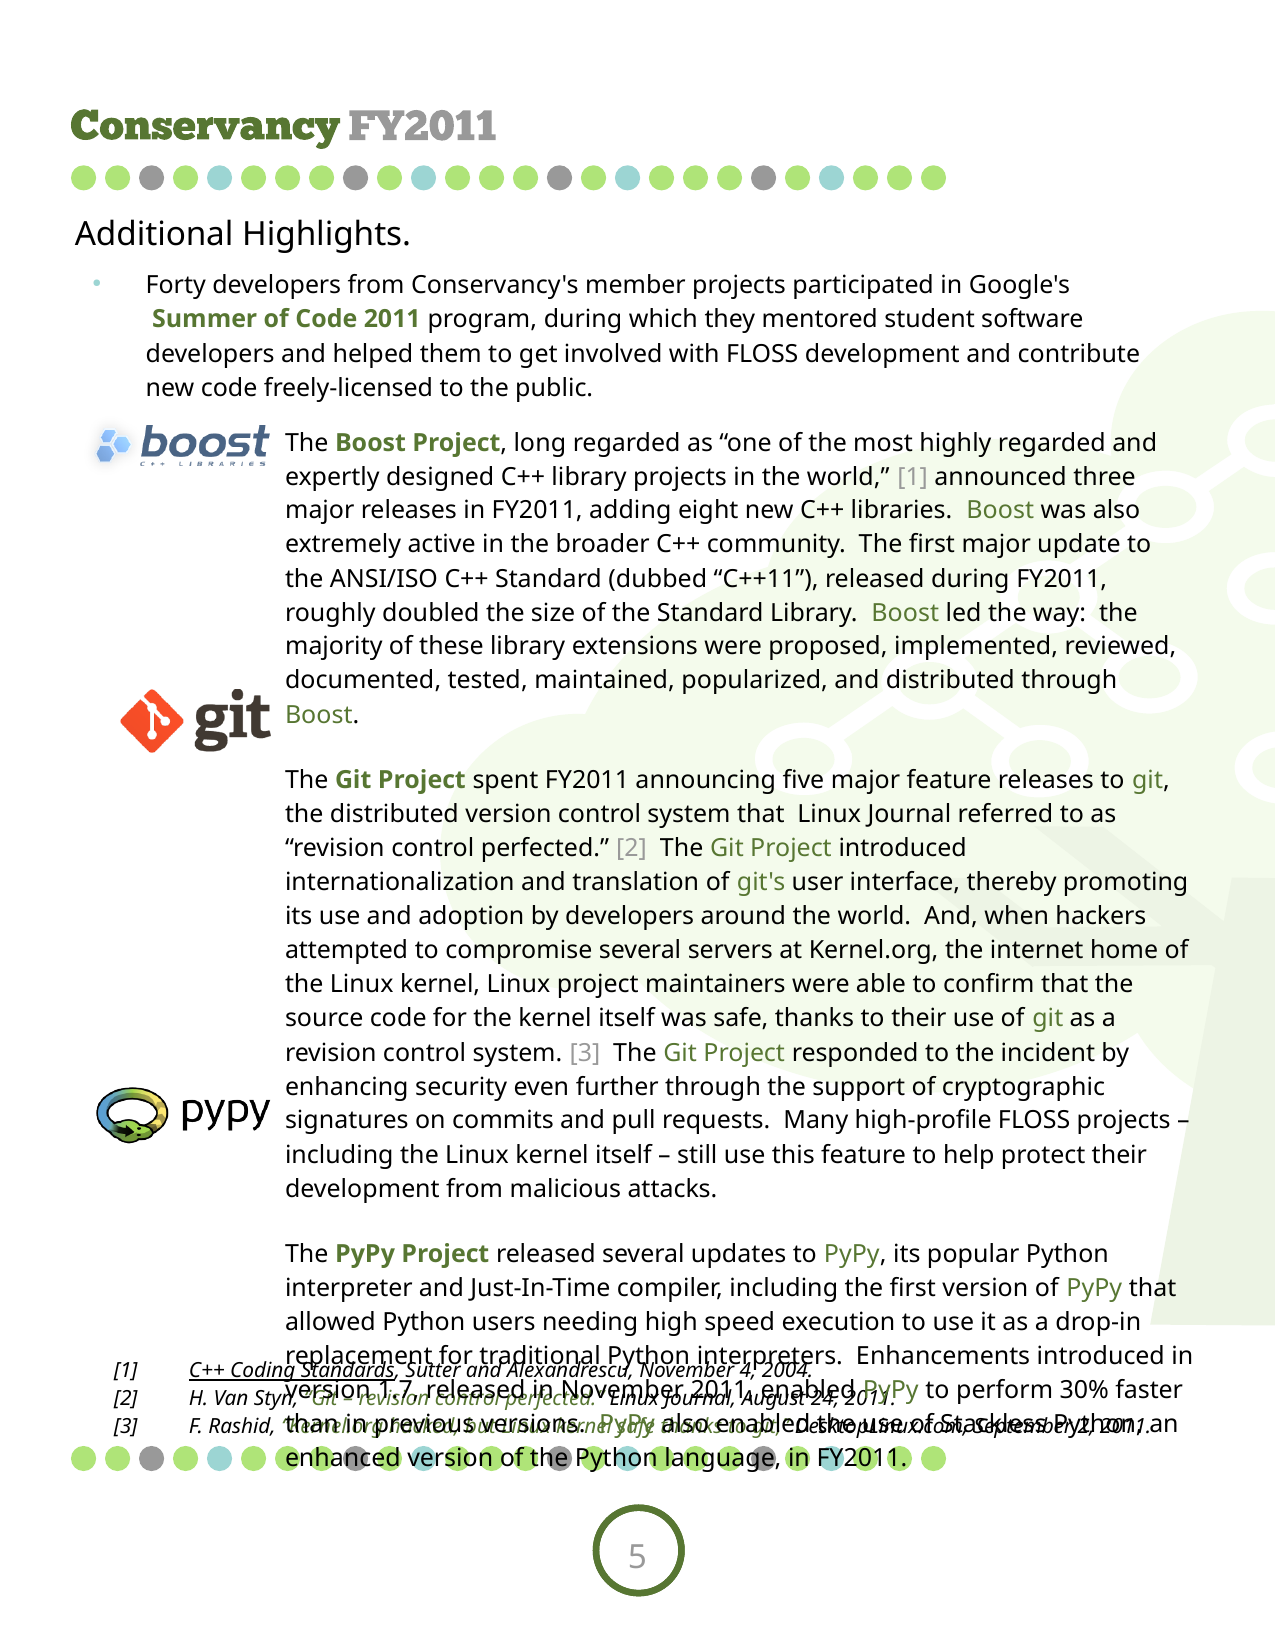

# Additional Highlights.
Forty developers from Conservancy's member projects participated in Google's Summer of Code 2011 program, during which they mentored student software developers and helped them to get involved with FLOSS development and contribute new code freely-licensed to the public.
The Boost Project, long regarded as “one of the most highly regarded and expertly designed C++ library projects in the world,” [1] announced three major releases in FY2011, adding eight new C++ libraries. Boost was also extremely active in the broader C++ community. The first major update to the ANSI/ISO C++ Standard (dubbed “C++11”), released during FY2011, roughly doubled the size of the Standard Library. Boost led the way: the majority of these library extensions were proposed, implemented, reviewed, documented, tested, maintained, popularized, and distributed through Boost.
The Git Project spent FY2011 announcing five major feature releases to git, the distributed version control system that Linux Journal referred to as “revision control perfected.” [2] The Git Project introduced internationalization and translation of git's user interface, thereby promoting its use and adoption by developers around the world. And, when hackers attempted to compromise several servers at Kernel.org, the internet home of the Linux kernel, Linux project maintainers were able to confirm that the source code for the kernel itself was safe, thanks to their use of git as a revision control system. [3] The Git Project responded to the incident by enhancing security even further through the support of cryptographic signatures on commits and pull requests. Many high-profile FLOSS projects – including the Linux kernel itself – still use this feature to help protect their development from malicious attacks.
The PyPy Project released several updates to PyPy, its popular Python interpreter and Just-In-Time compiler, including the first version of PyPy that allowed Python users needing high speed execution to use it as a drop-in replacement for traditional Python interpreters. Enhancements introduced in version 1.7, released in November 2011, enabled PyPy to perform 30% faster than in previous versions. PyPy also enabled the use of Stackless Python, an enhanced version of the Python language, in FY2011.
[1]	C++ Coding Standards, Sutter and Alexandrescu, November 4, 2004.
[2]	H. Van Styn, “Git – revision control perfected.” Linux Journal, August 24, 2011.
[3]	F. Rashid, “Kernel.org hacked, but Linux kernel safe thanks to git,” DesktopLinux.com, September 2, 2011.